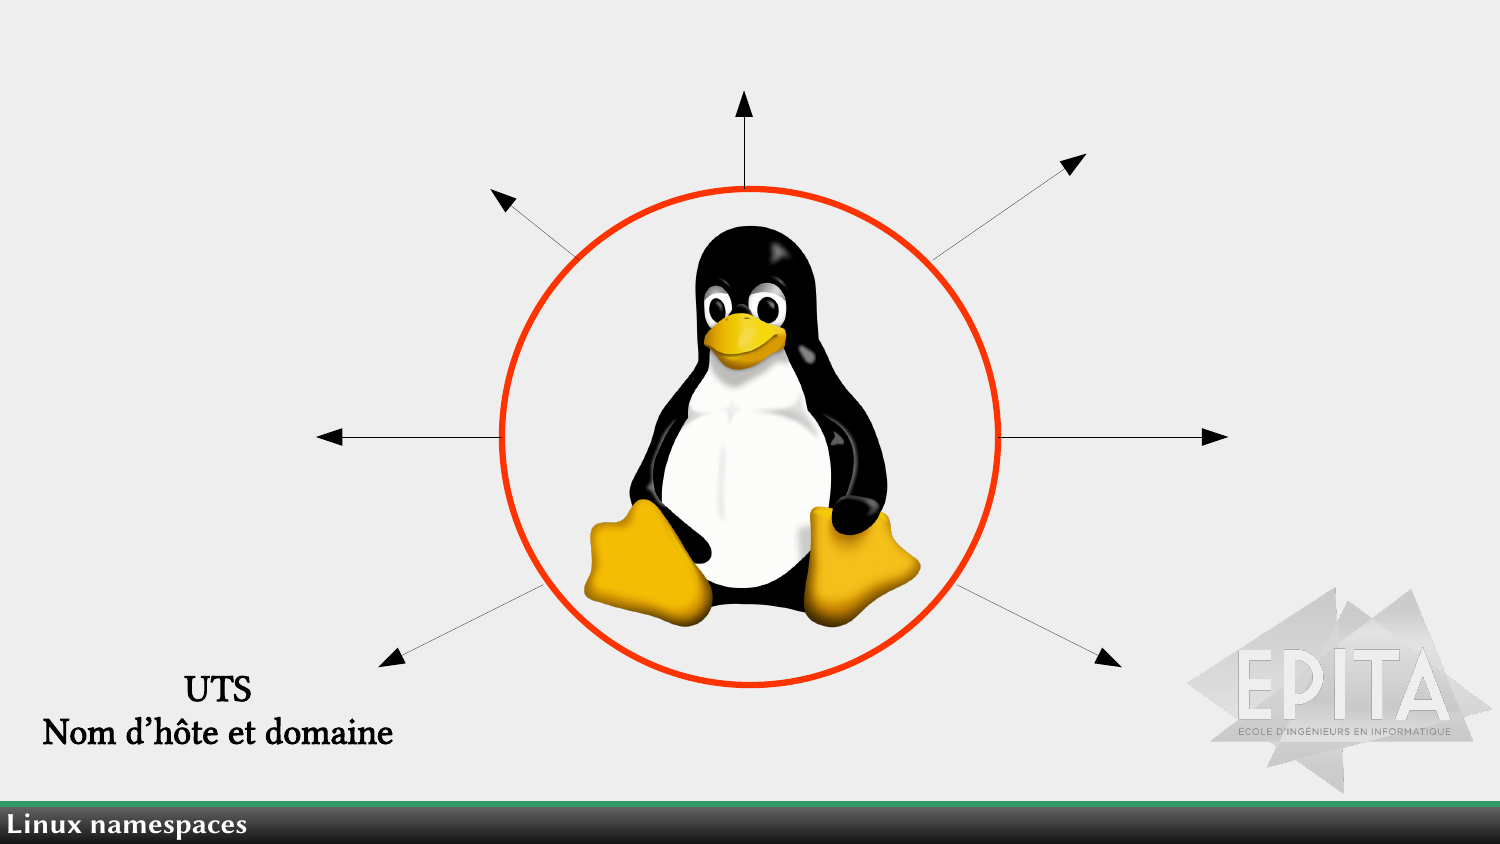

UTS
Nom d’hôte et domaine
# Linux namespaces